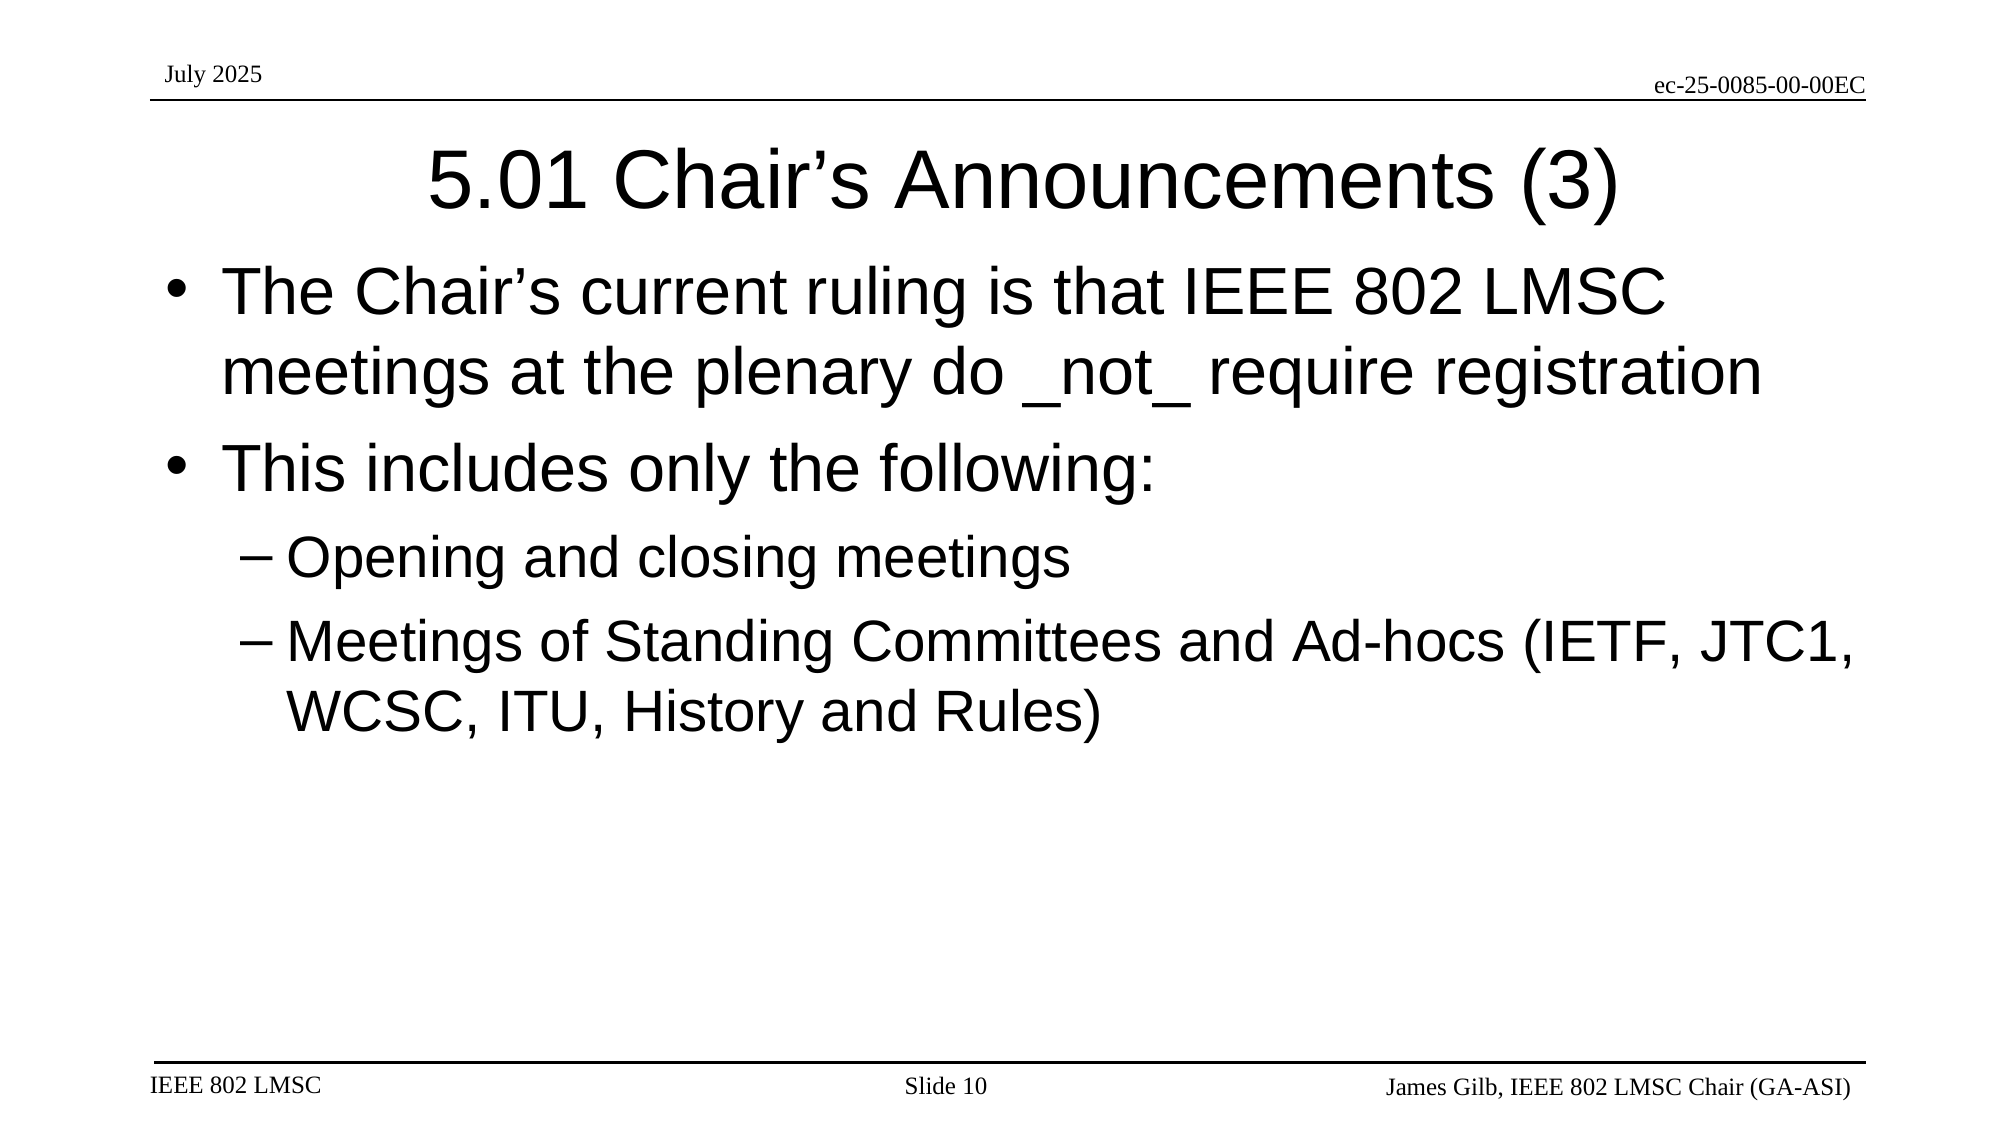

# 5.01 Chair’s Announcements (3)
The Chair’s current ruling is that IEEE 802 LMSC meetings at the plenary do _not_ require registration
This includes only the following:
Opening and closing meetings
Meetings of Standing Committees and Ad-hocs (IETF, JTC1, WCSC, ITU, History and Rules)
10